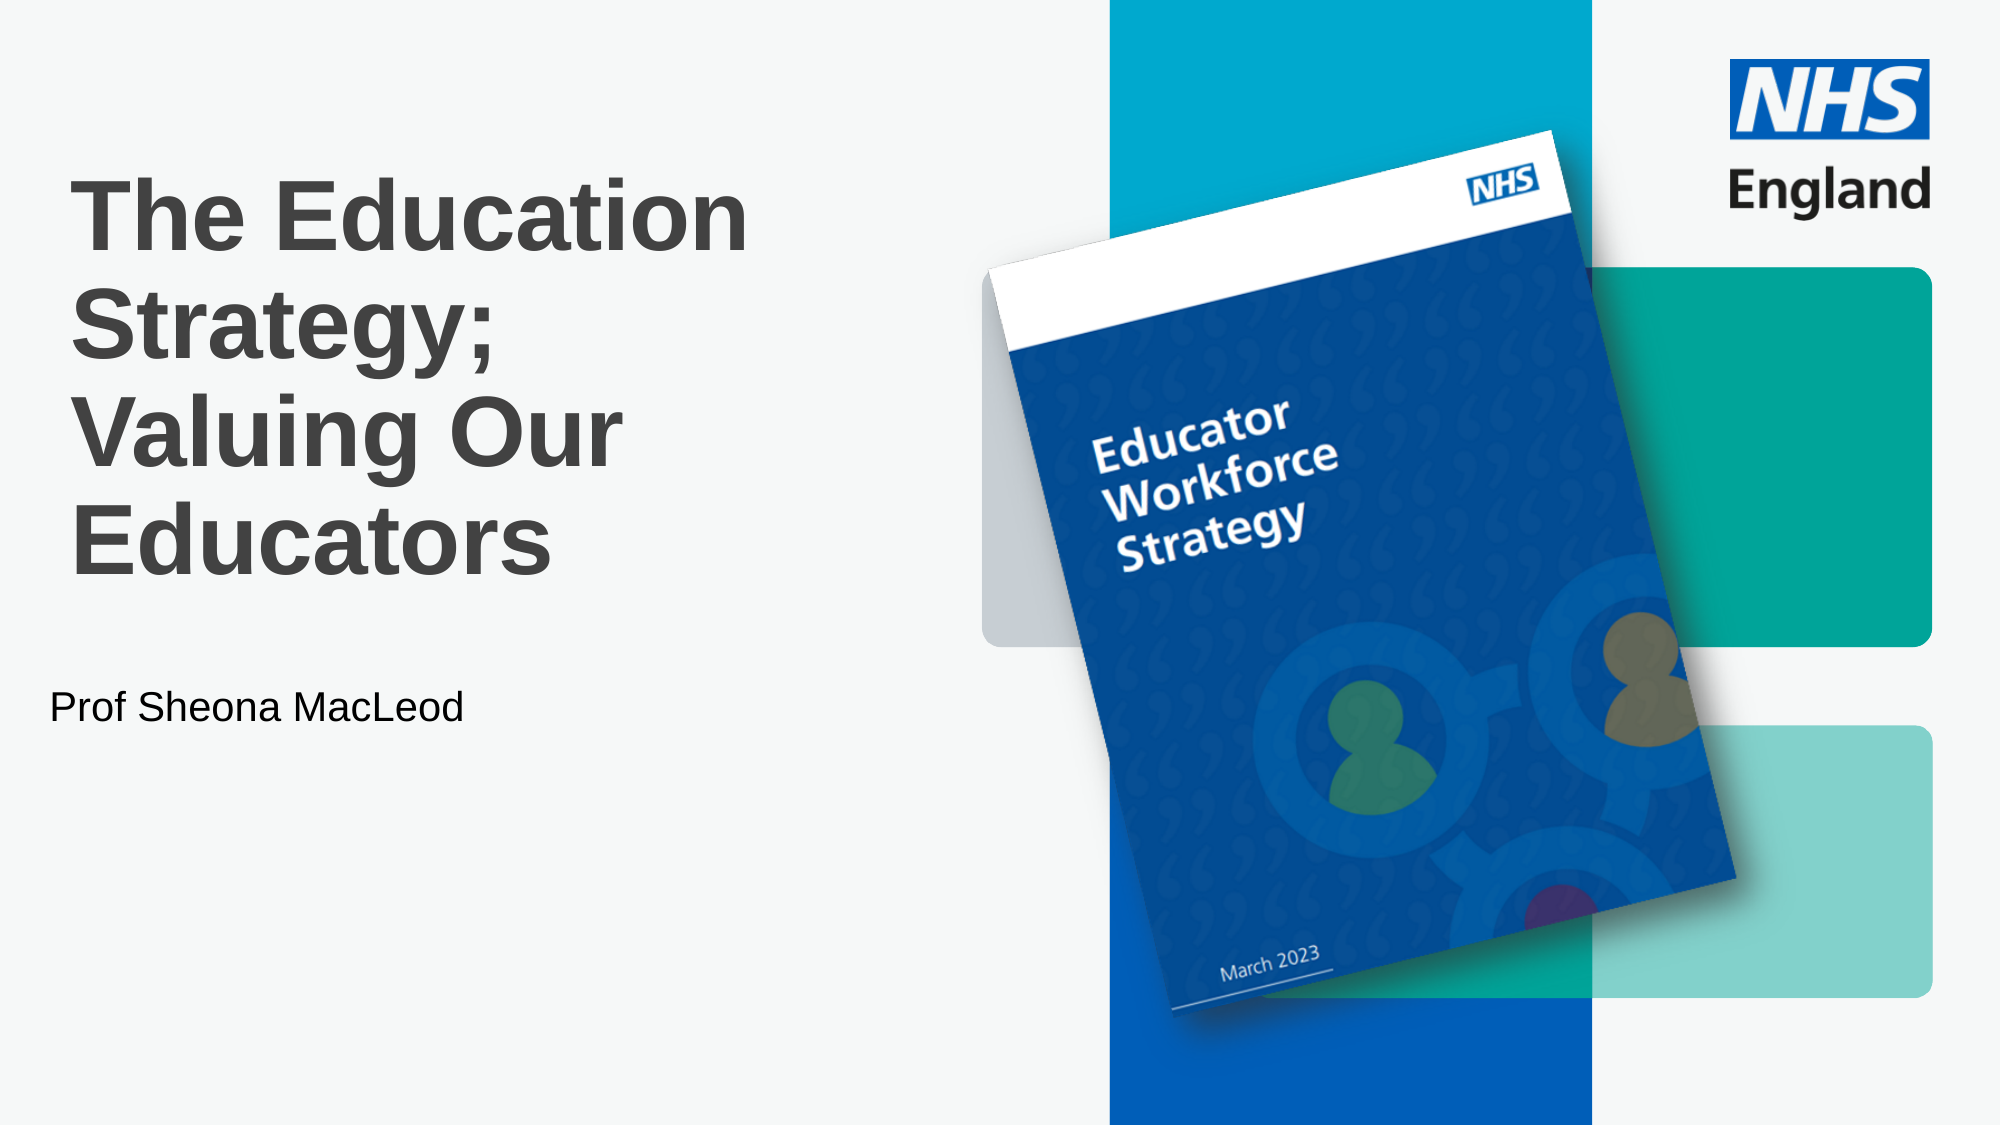

# The Education Strategy; Valuing Our Educators
Prof Sheona MacLeod